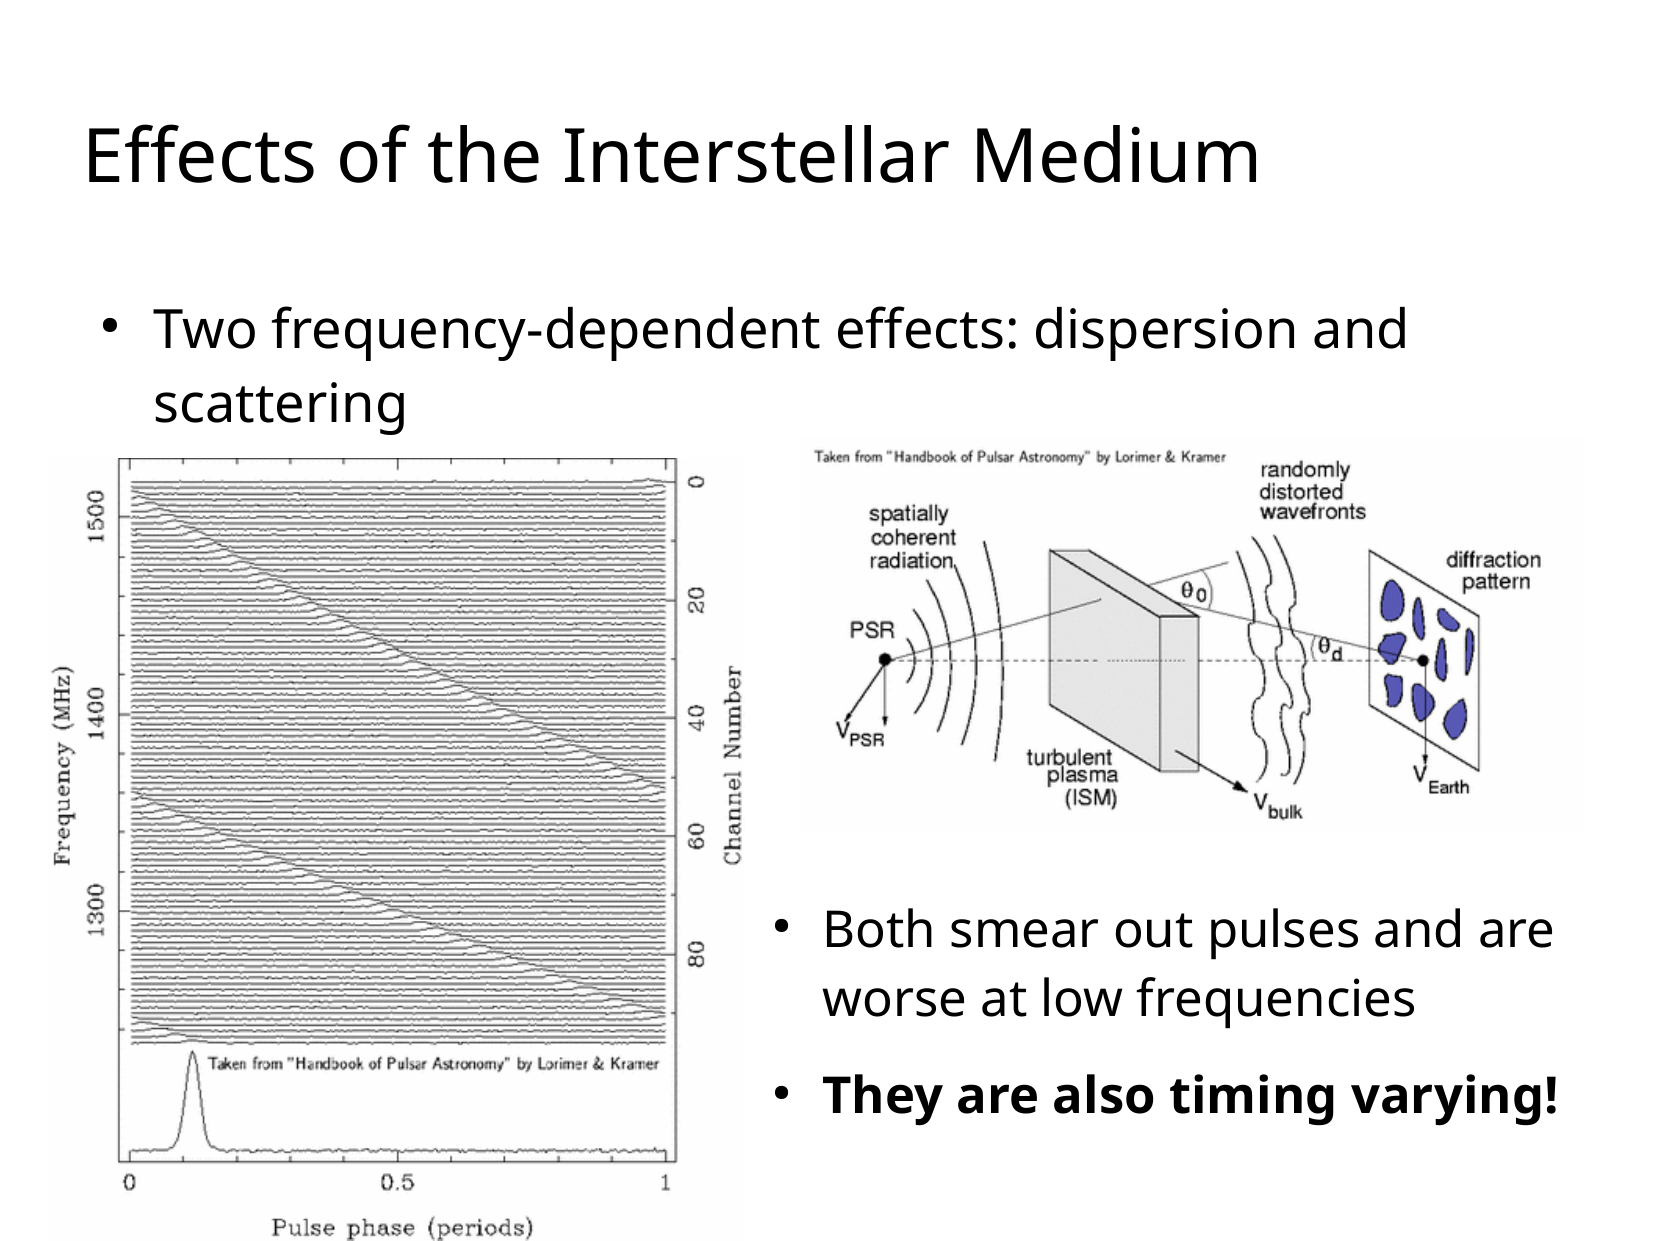

# Effects of the Interstellar Medium
Two frequency-dependent effects: dispersion and scattering
Both smear out pulses and are worse at low frequencies
They are also timing varying!